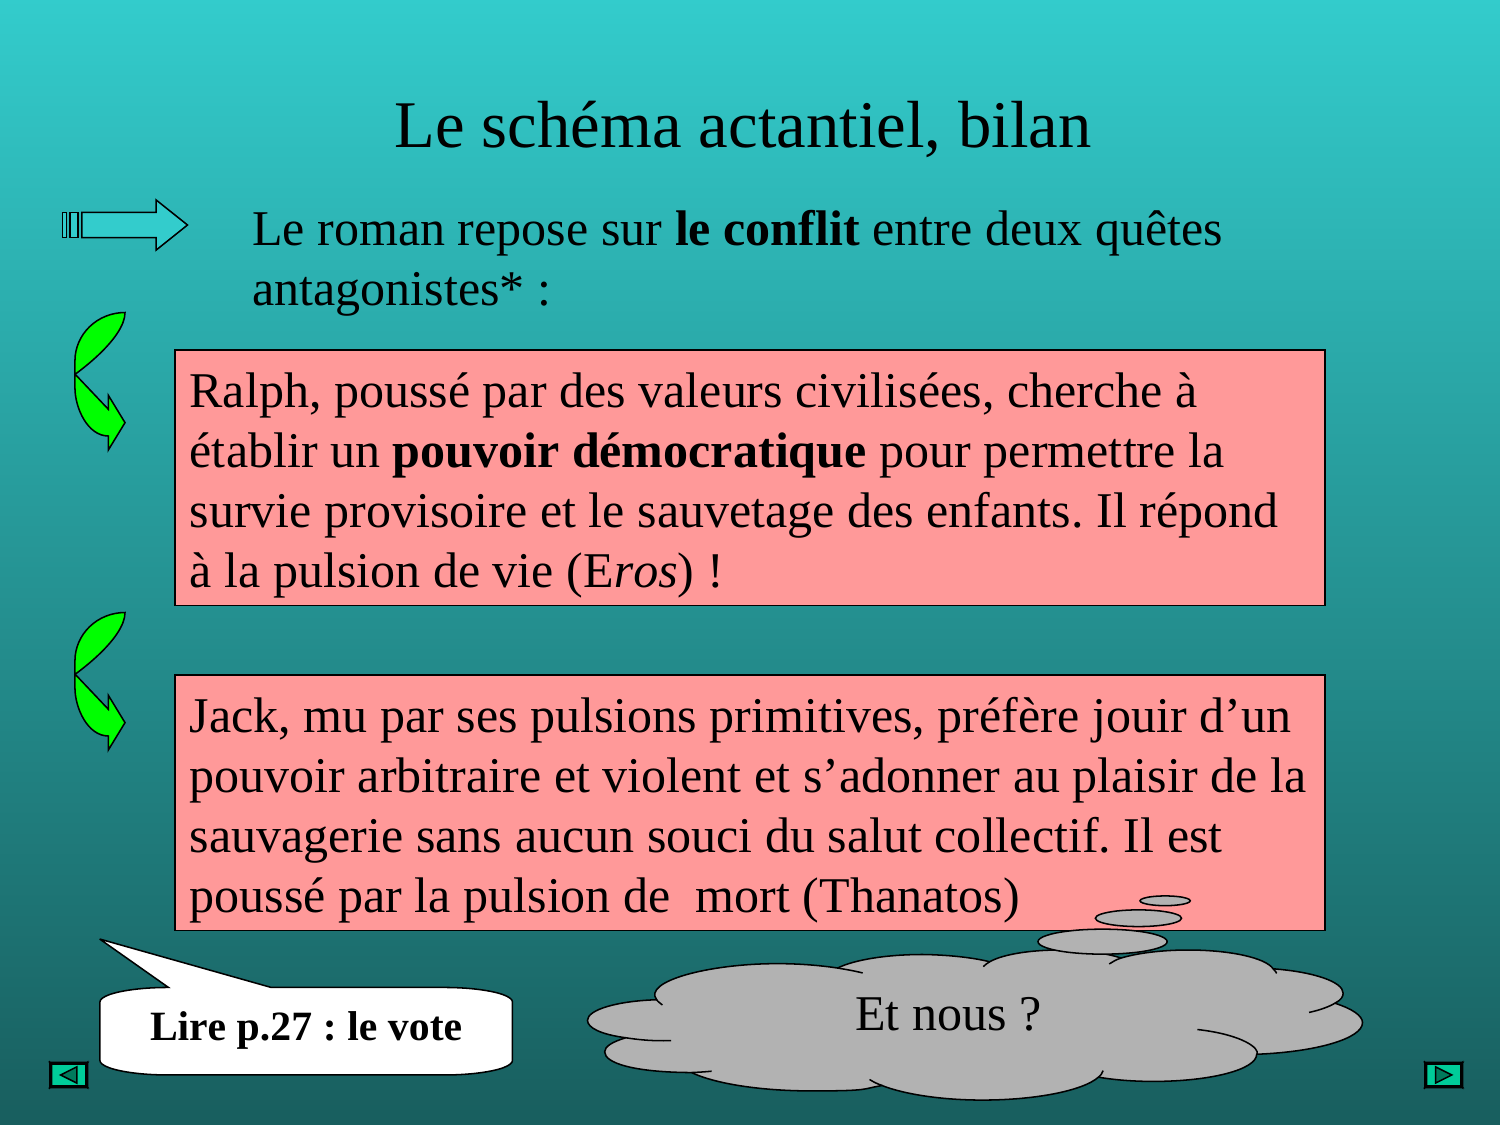

# Le schéma actantiel, bilan
Le roman repose sur le conflit entre deux quêtes antagonistes* :
Ralph, poussé par des valeurs civilisées, cherche à établir un pouvoir démocratique pour permettre la survie provisoire et le sauvetage des enfants. Il répond à la pulsion de vie (Eros) !
Jack, mu par ses pulsions primitives, préfère jouir d’un pouvoir arbitraire et violent et s’adonner au plaisir de la sauvagerie sans aucun souci du salut collectif. Il est poussé par la pulsion de mort (Thanatos)
Et nous ?
Lire p.27 : le vote